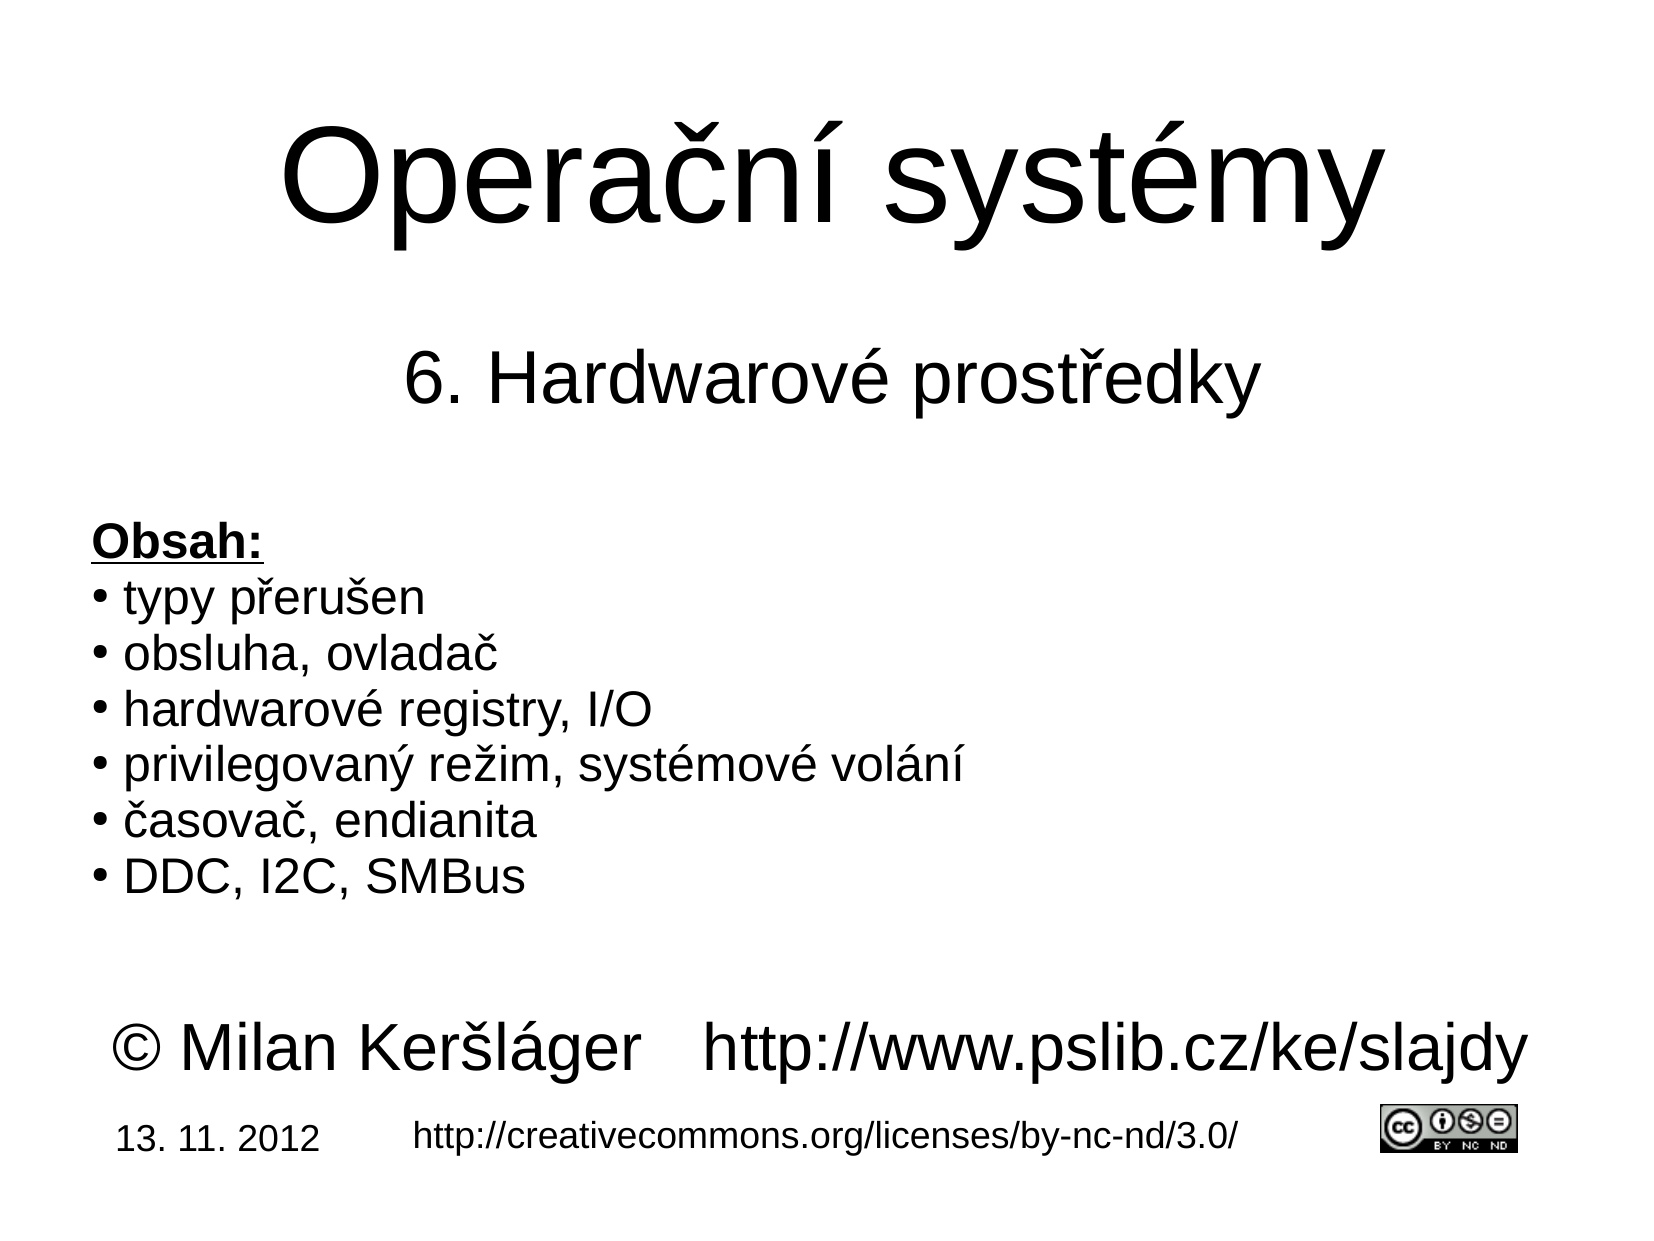

# Operační systémy 6. Hardwarové prostředky
Obsah:
 typy přerušen
 obsluha, ovladač
 hardwarové registry, I/O
 privilegovaný režim, systémové volání
 časovač, endianita
 DDC, I2C, SMBus
© Milan Keršláger	http://www.pslib.cz/ke/slajdy
http://creativecommons.org/licenses/by-nc-nd/3.0/
13. 11. 2012